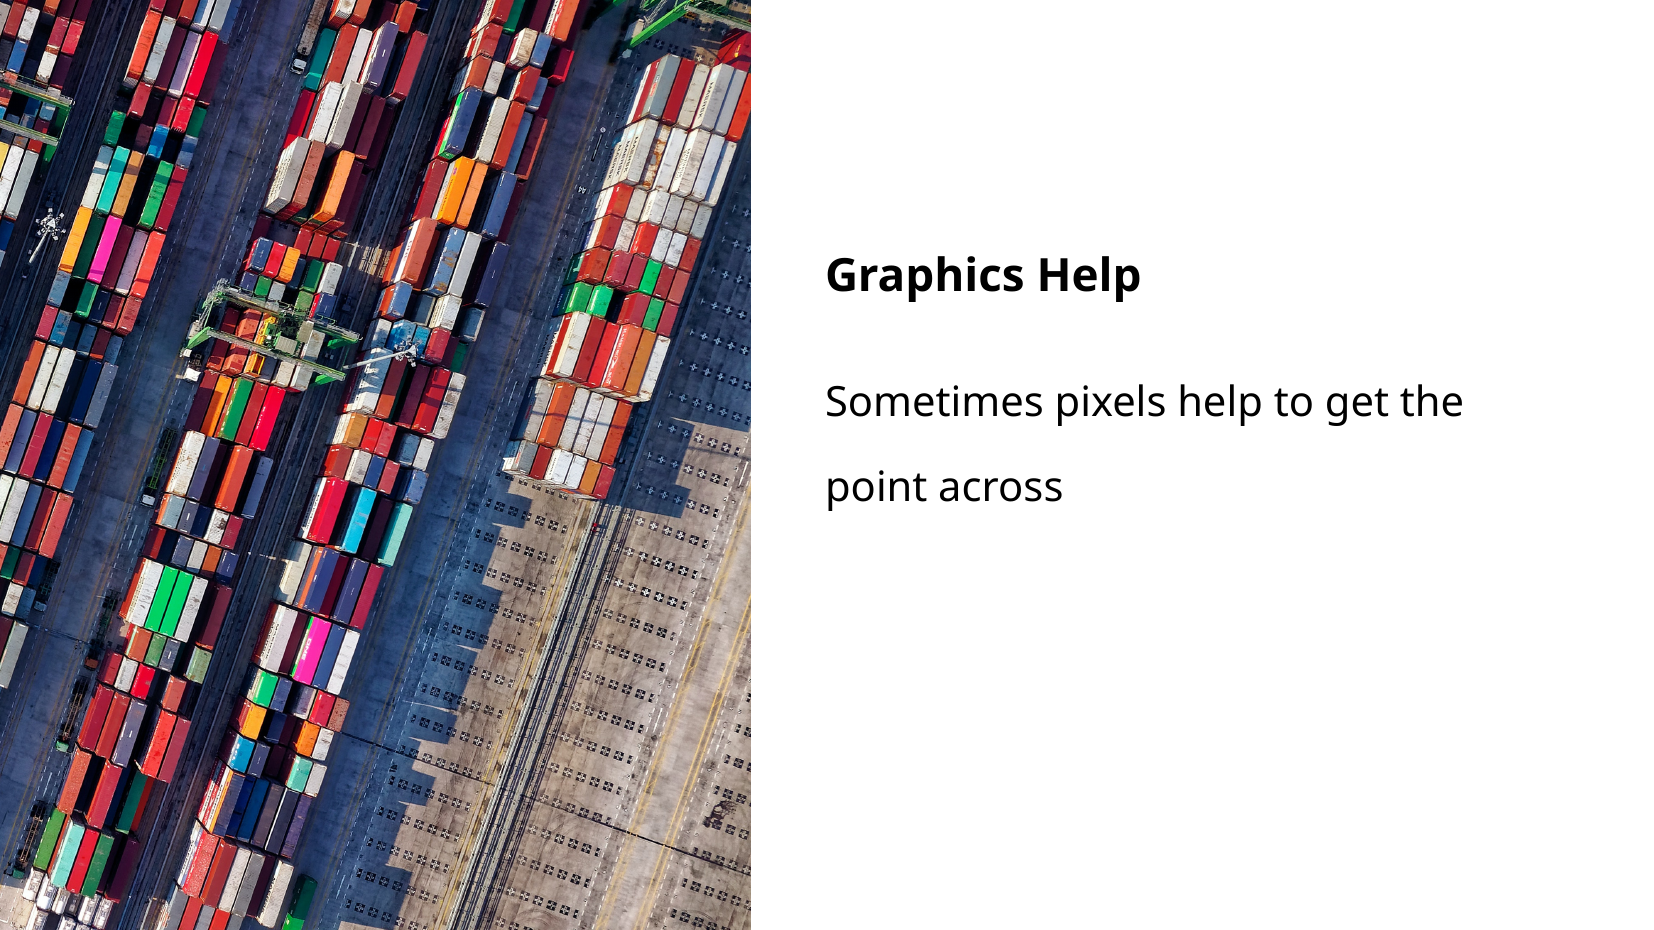

# Graphics Help
Sometimes pixels help to get the point across